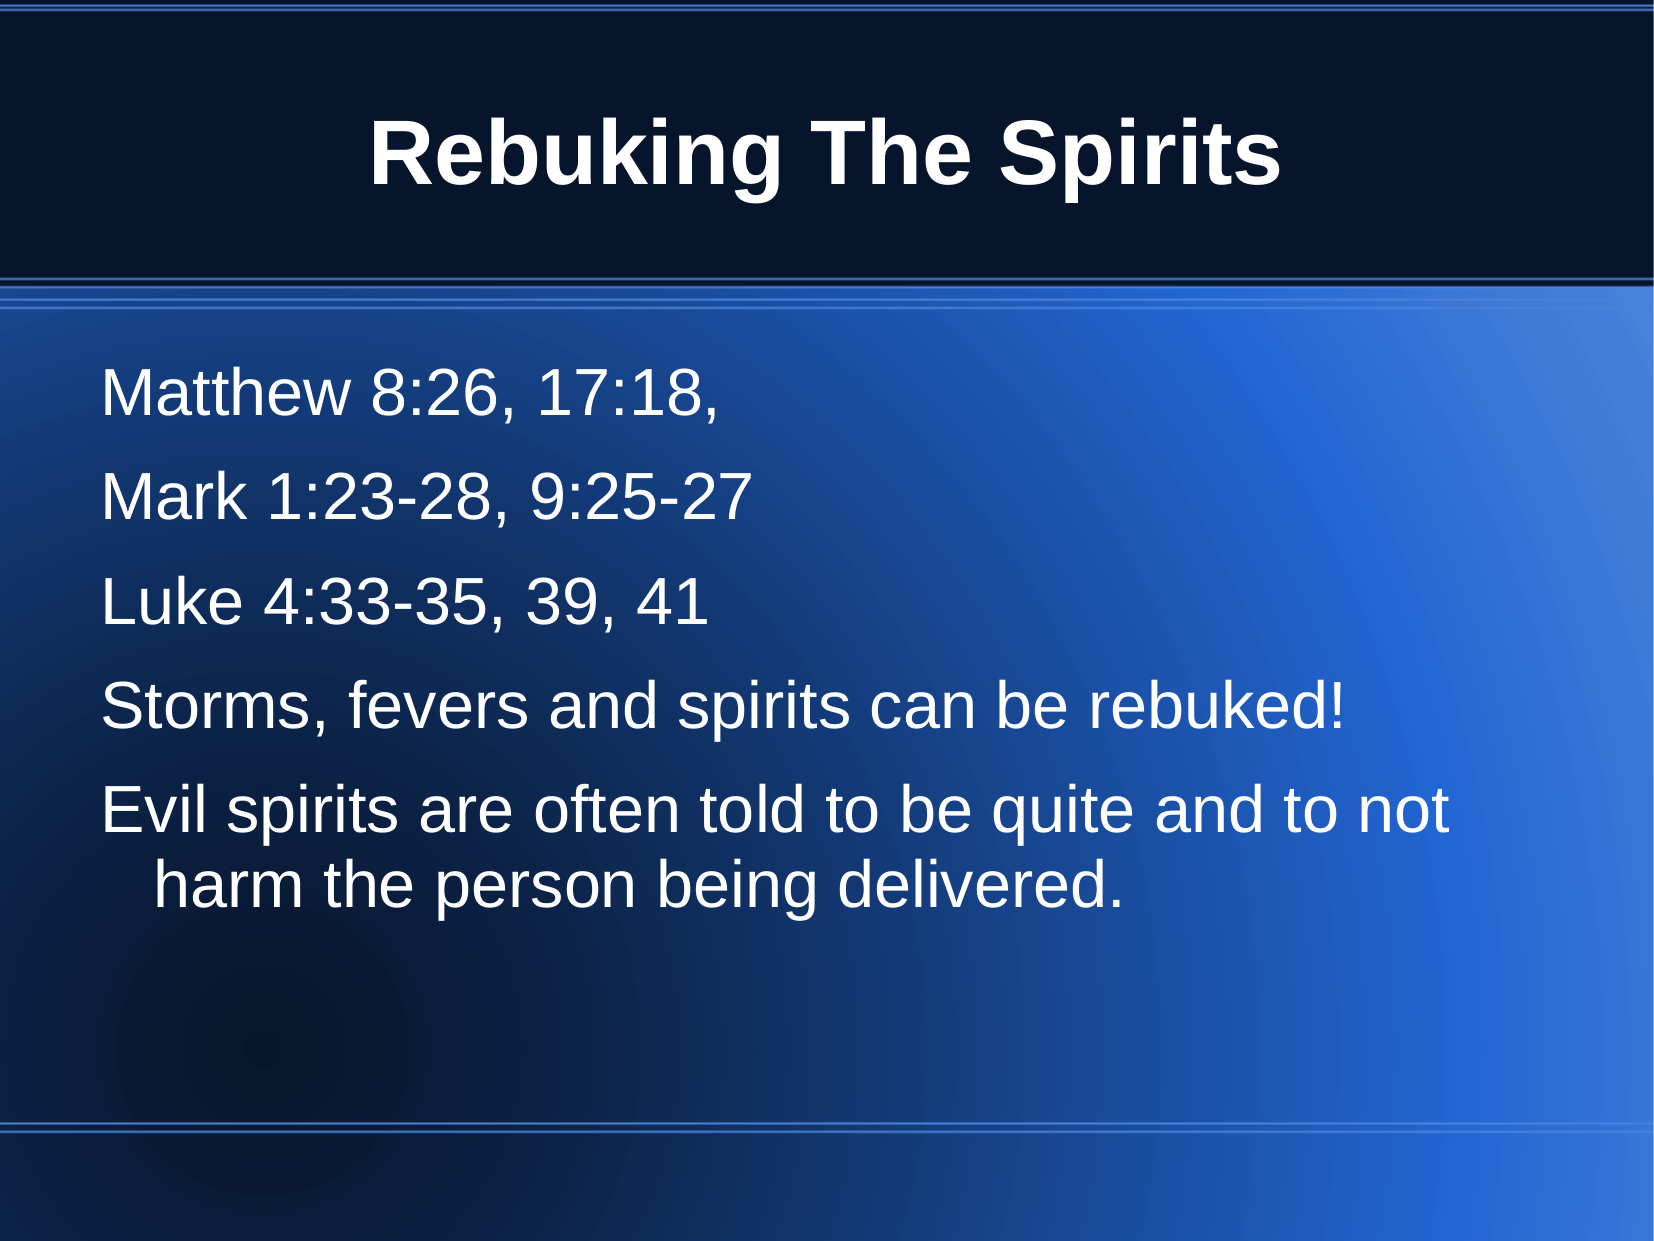

# Rebuking The Spirits
Matthew 8:26, 17:18,
Mark 1:23-28, 9:25-27
Luke 4:33-35, 39, 41
Storms, fevers and spirits can be rebuked!
Evil spirits are often told to be quite and to not harm the person being delivered.